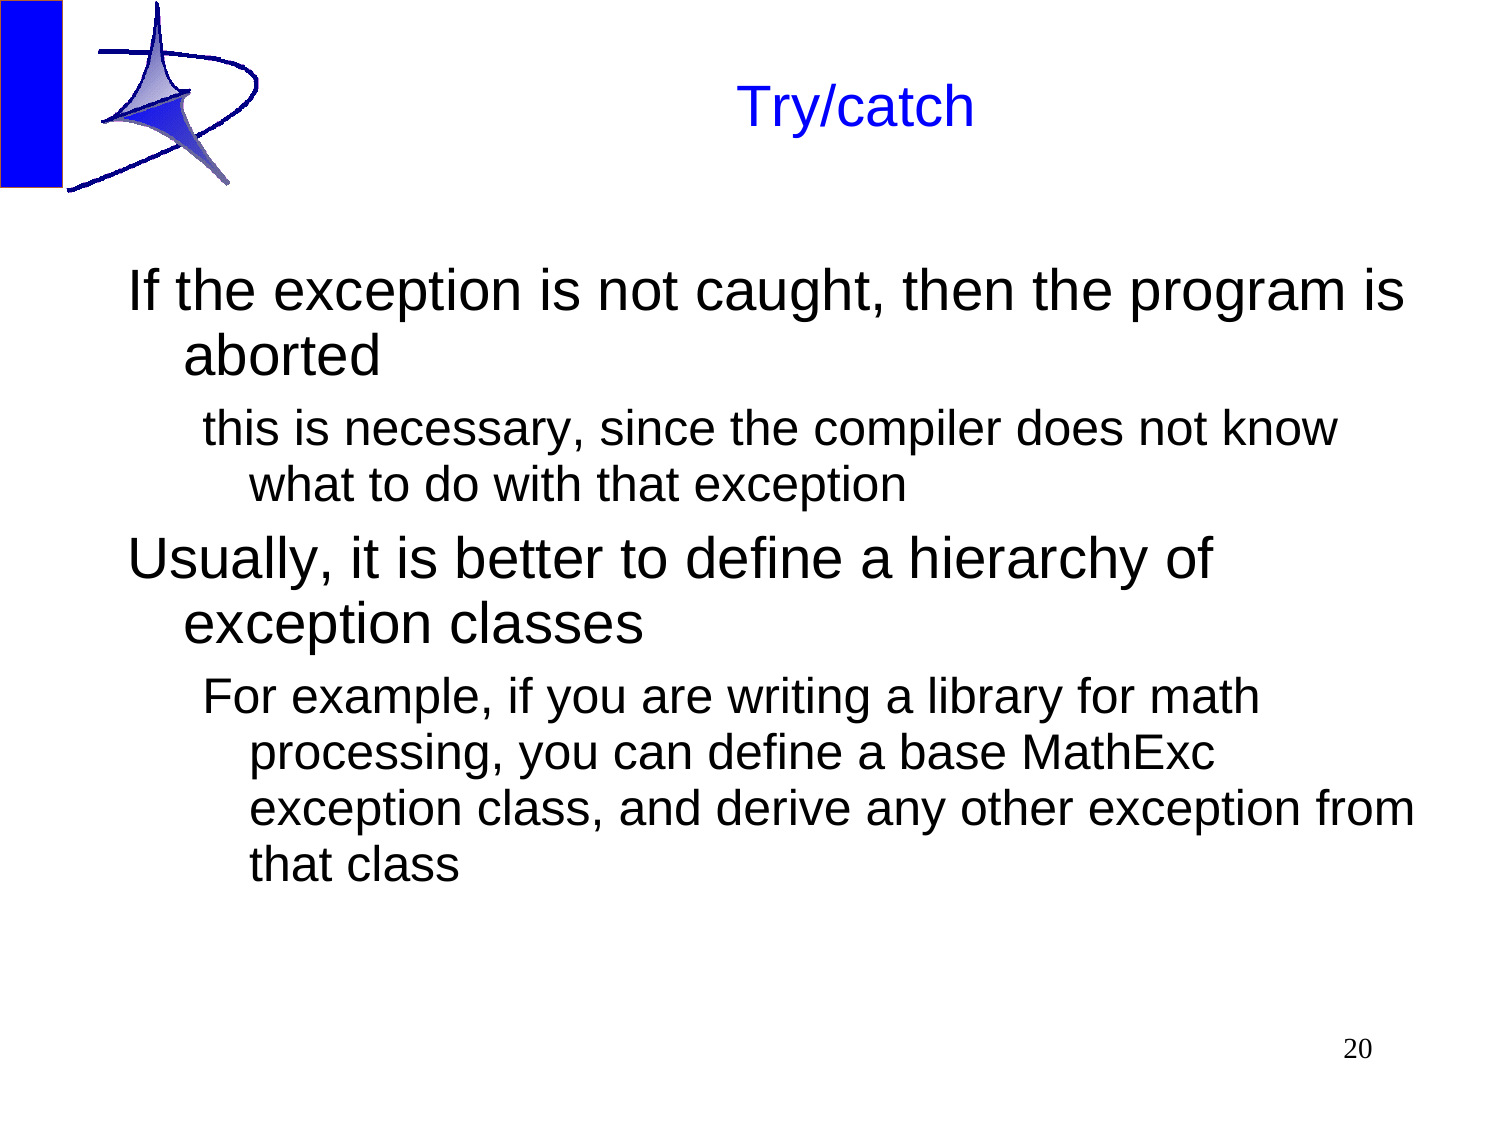

# Try/catch
If the exception is not caught, then the program is aborted
this is necessary, since the compiler does not know what to do with that exception
Usually, it is better to define a hierarchy of exception classes
For example, if you are writing a library for math processing, you can define a base MathExc exception class, and derive any other exception from that class
20